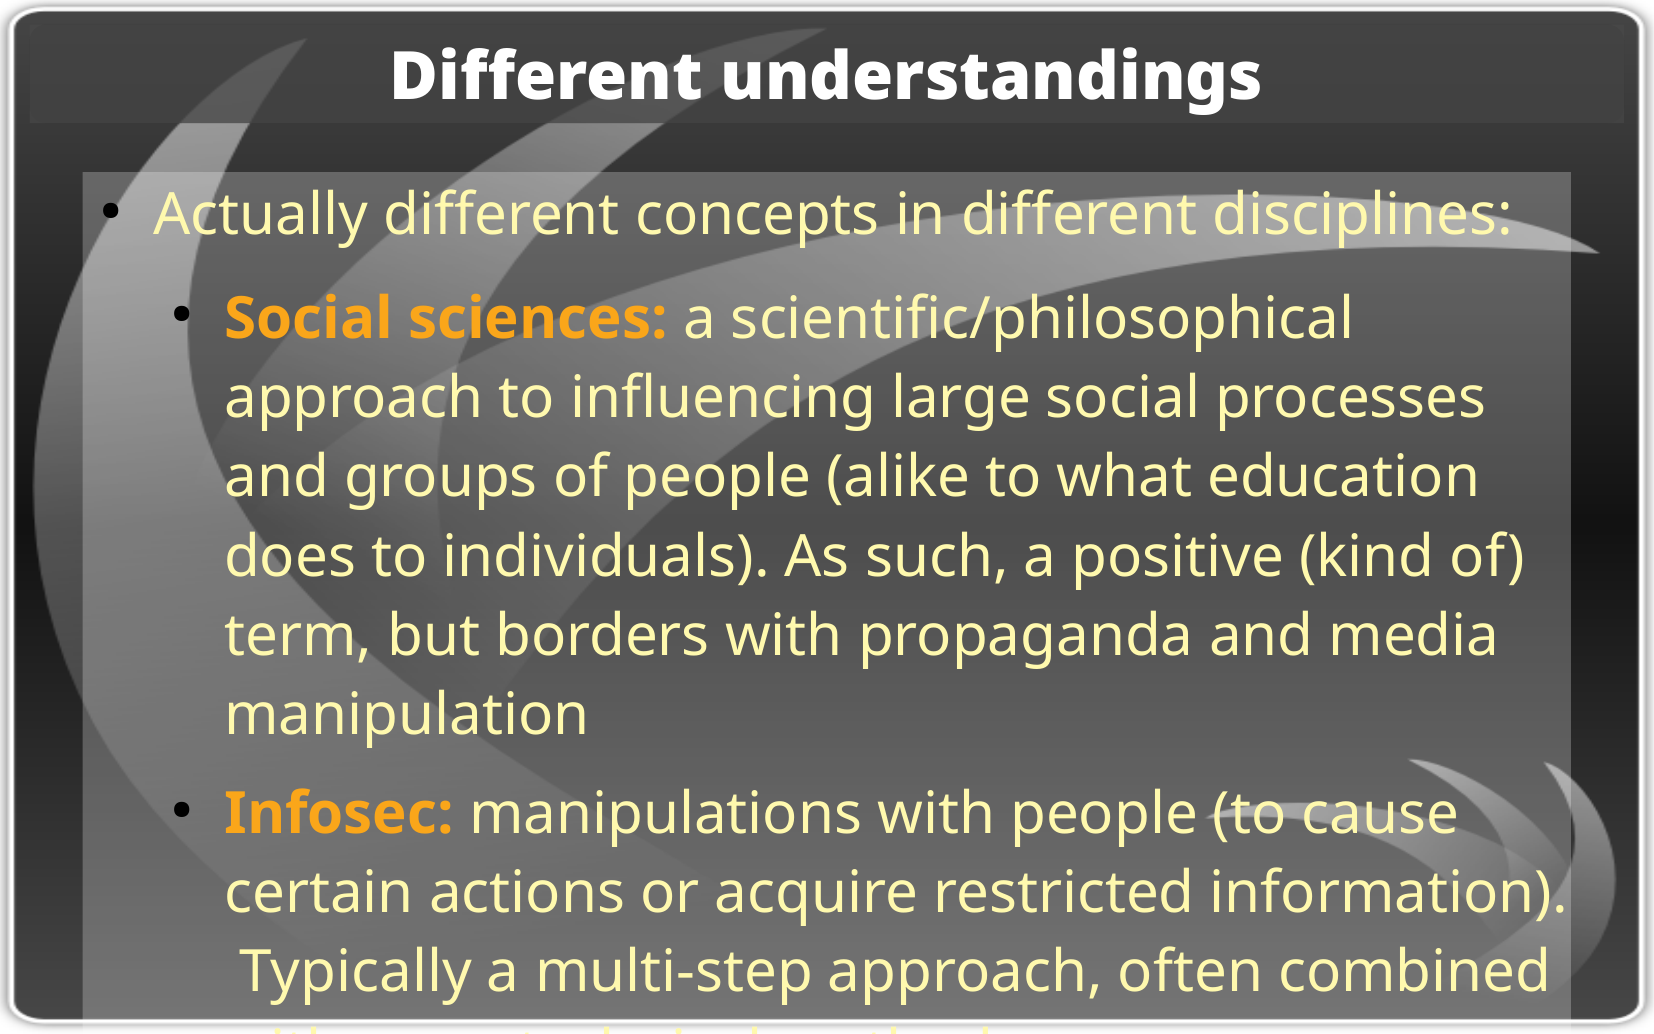

# Different understandings
Actually different concepts in different disciplines:
Social sciences: a scientific/philosophical approach to influencing large social processes and groups of people (alike to what education does to individuals). As such, a positive (kind of) term, but borders with propaganda and media manipulation
Infosec: manipulations with people (to cause certain actions or acquire restricted information). Typically a multi-step approach, often combined with more technical methods